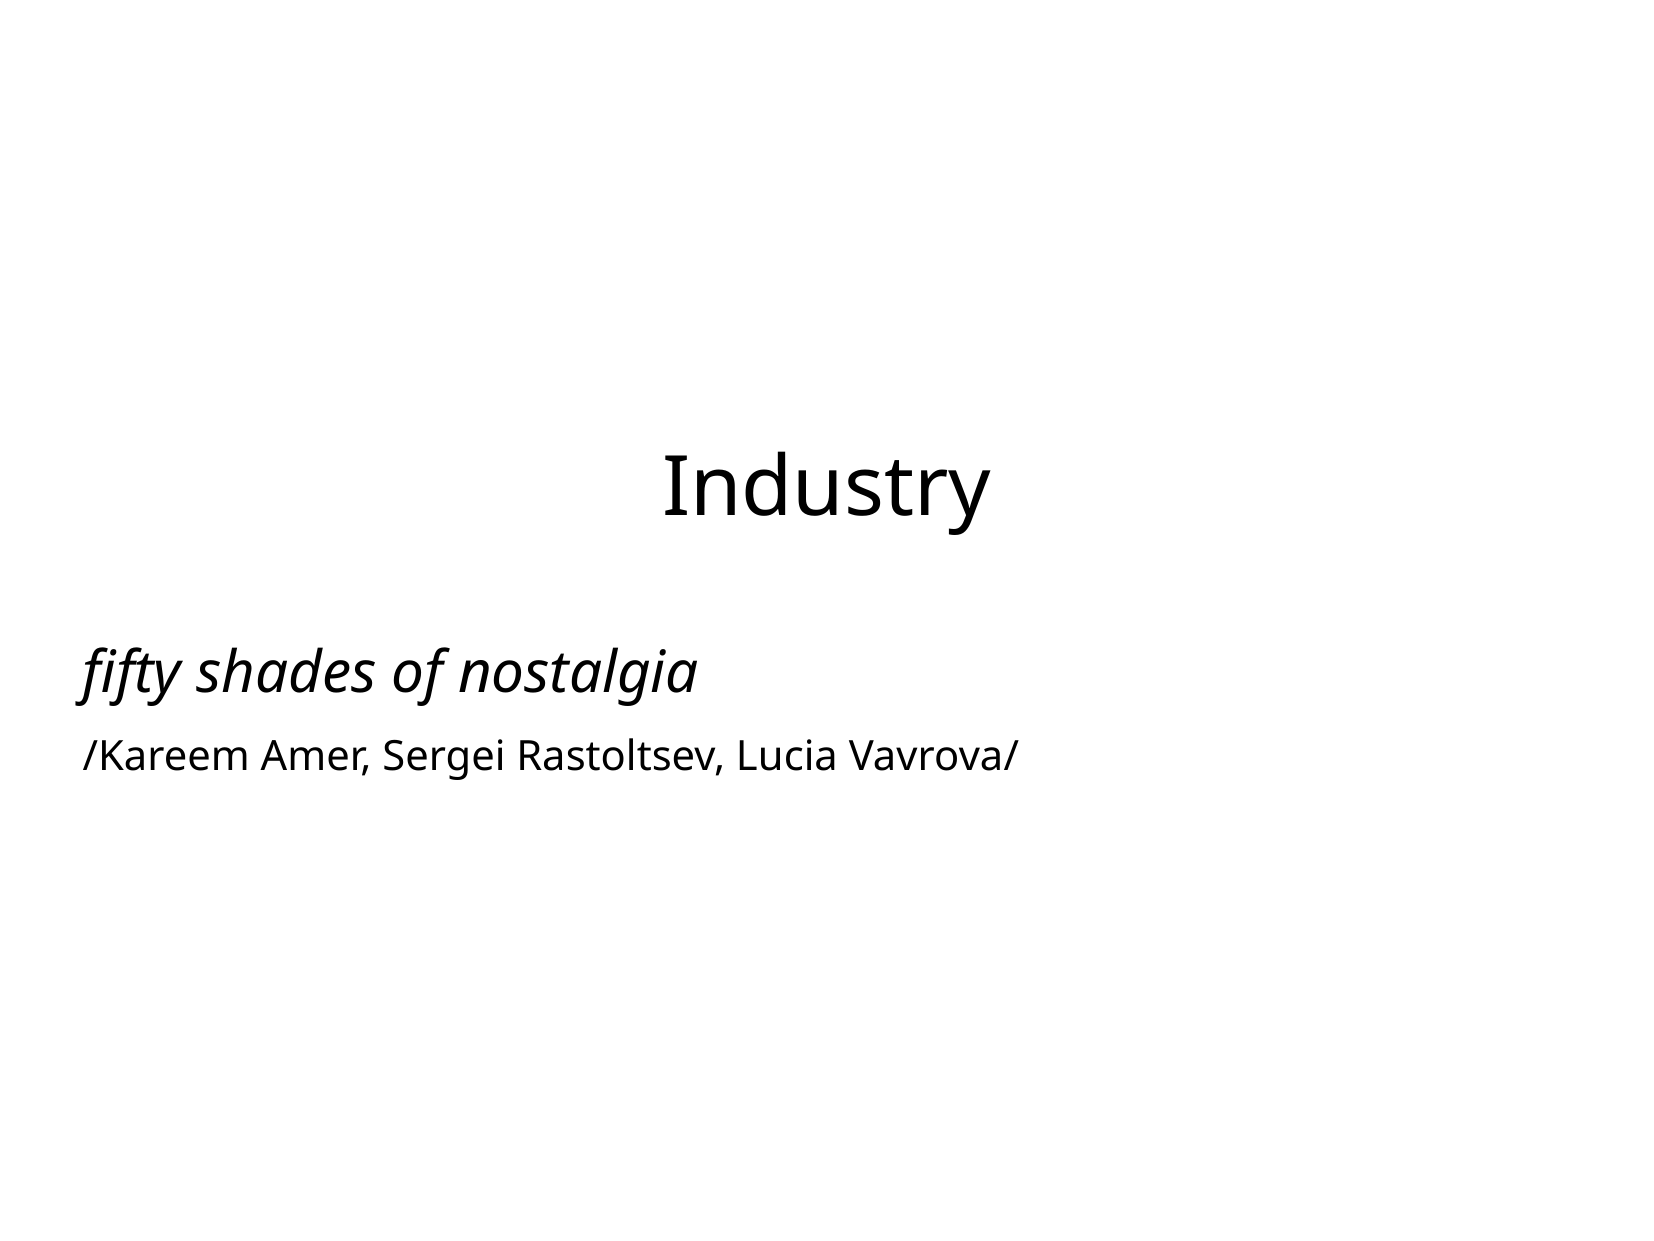

# Industry
fifty shades of nostalgia
/Kareem Amer, Sergei Rastoltsev, Lucia Vavrova/